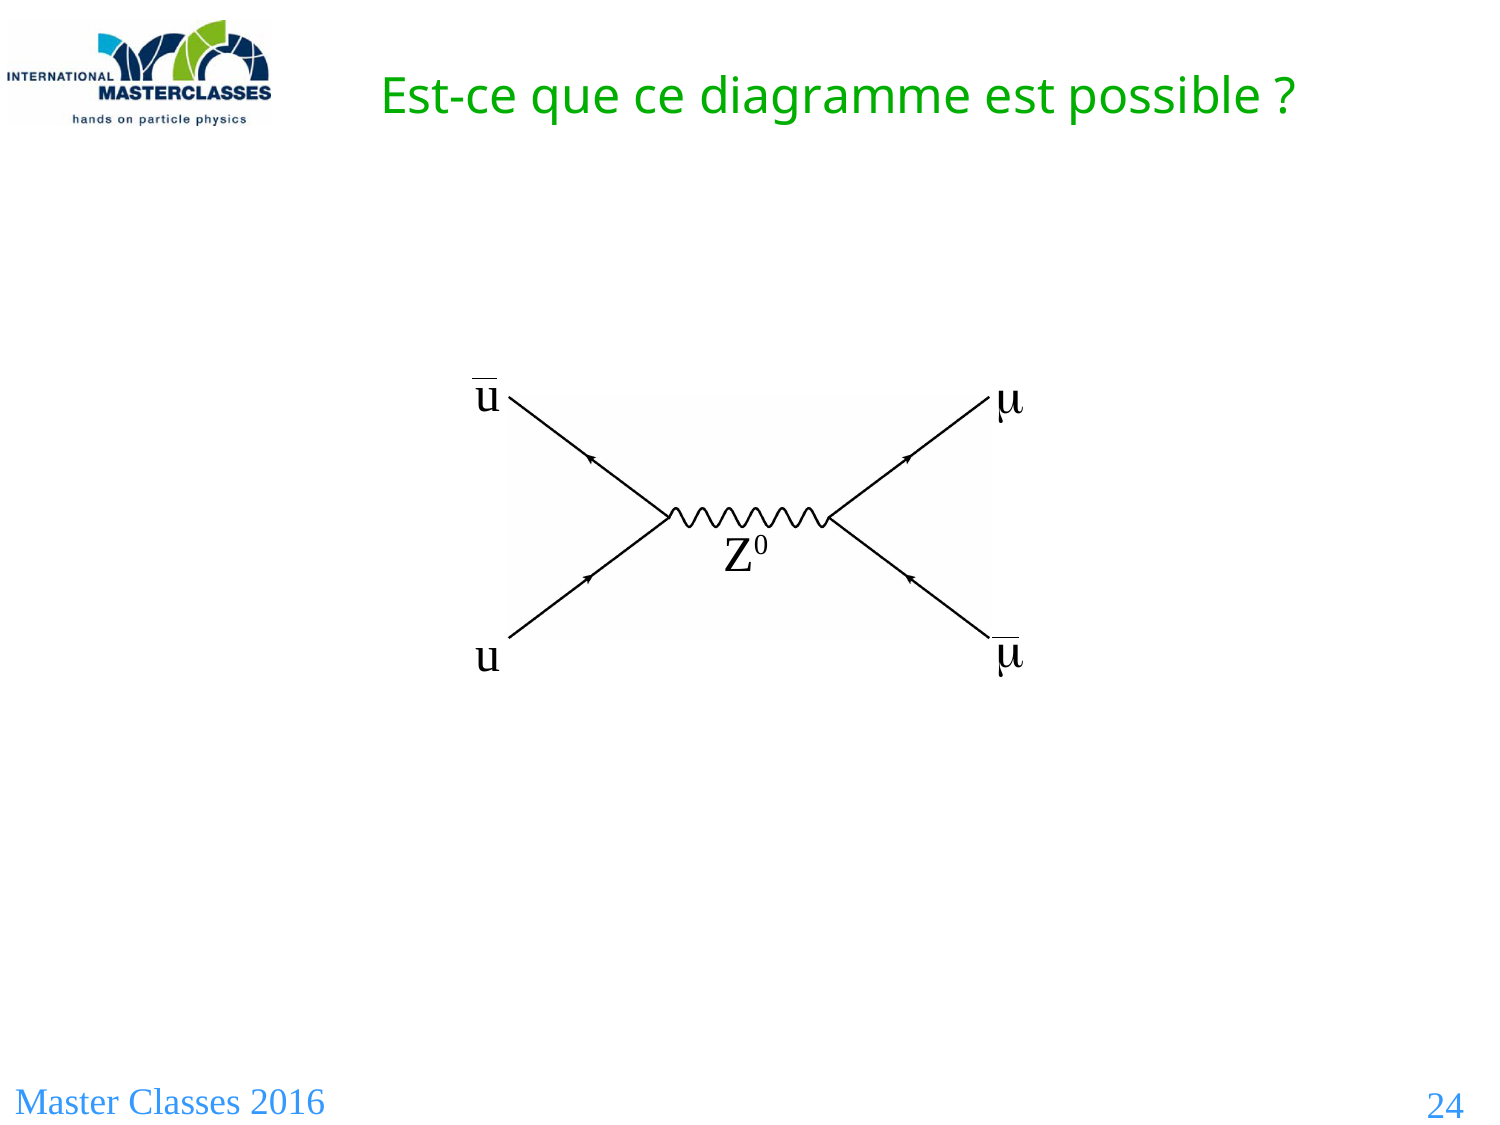

# Est-ce que ce diagramme est possible ?
u
μ
Z0
μ
u
Master Classes 2016
24